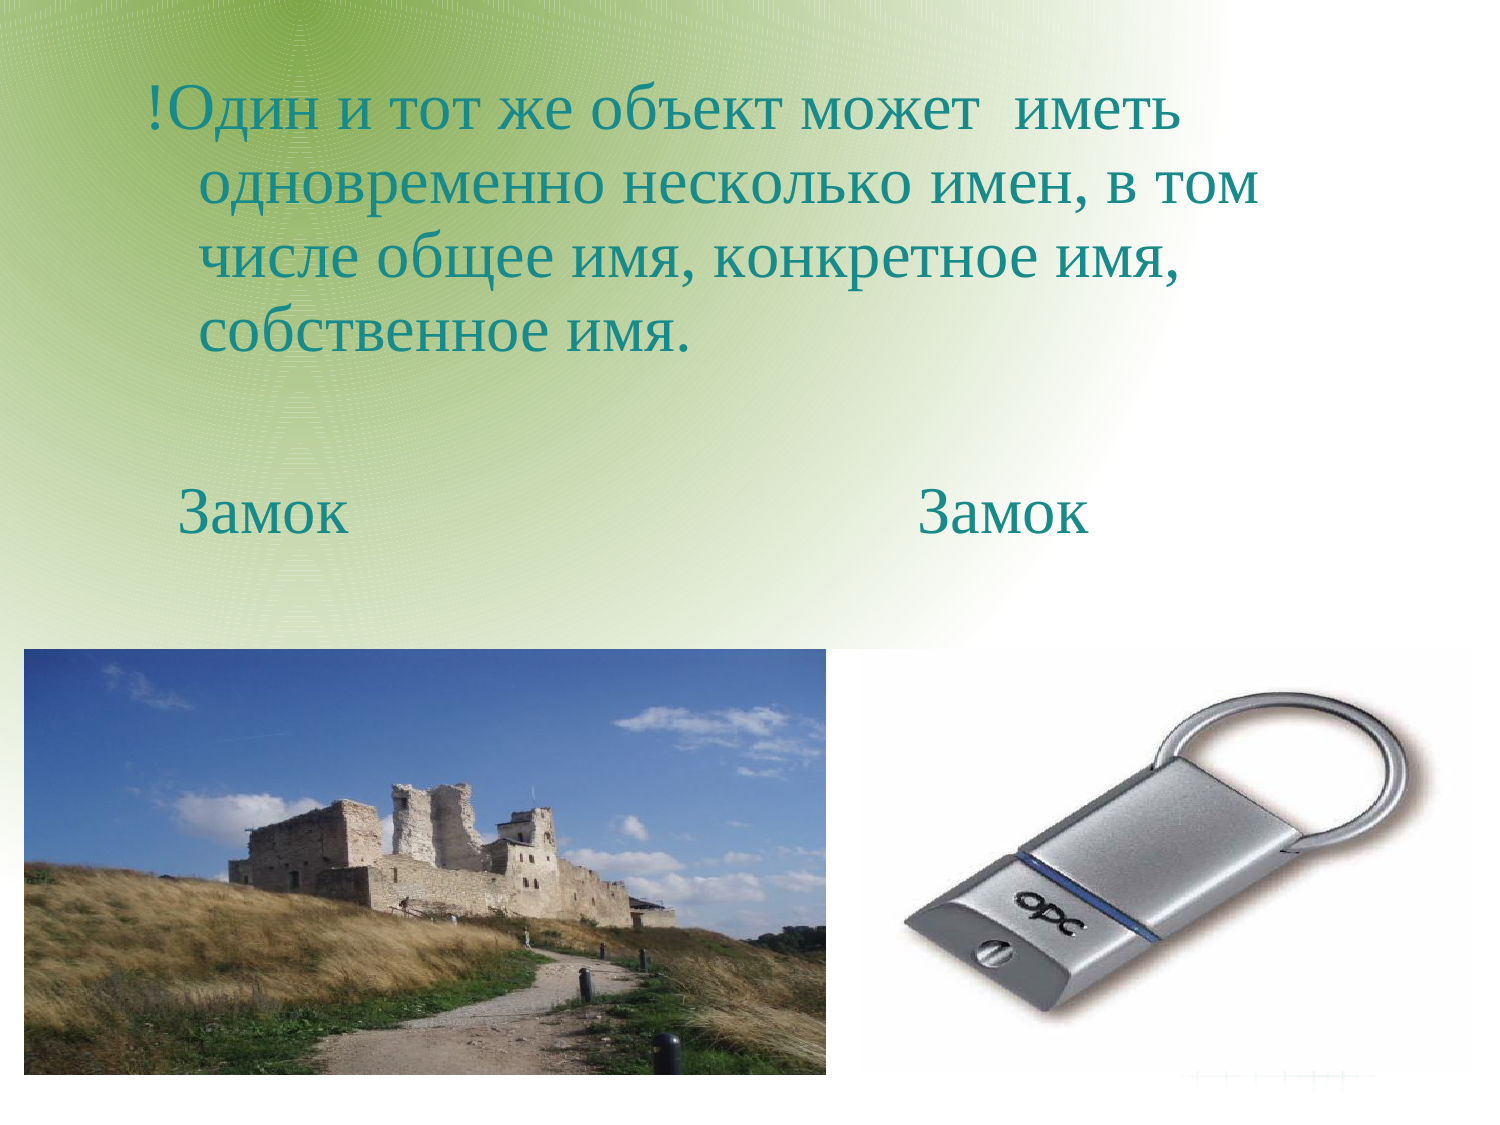

# !Один и тот же объект может иметь одновременно несколько имен, в том числе общее имя, конкретное имя, собственное имя.
 Замок Замок